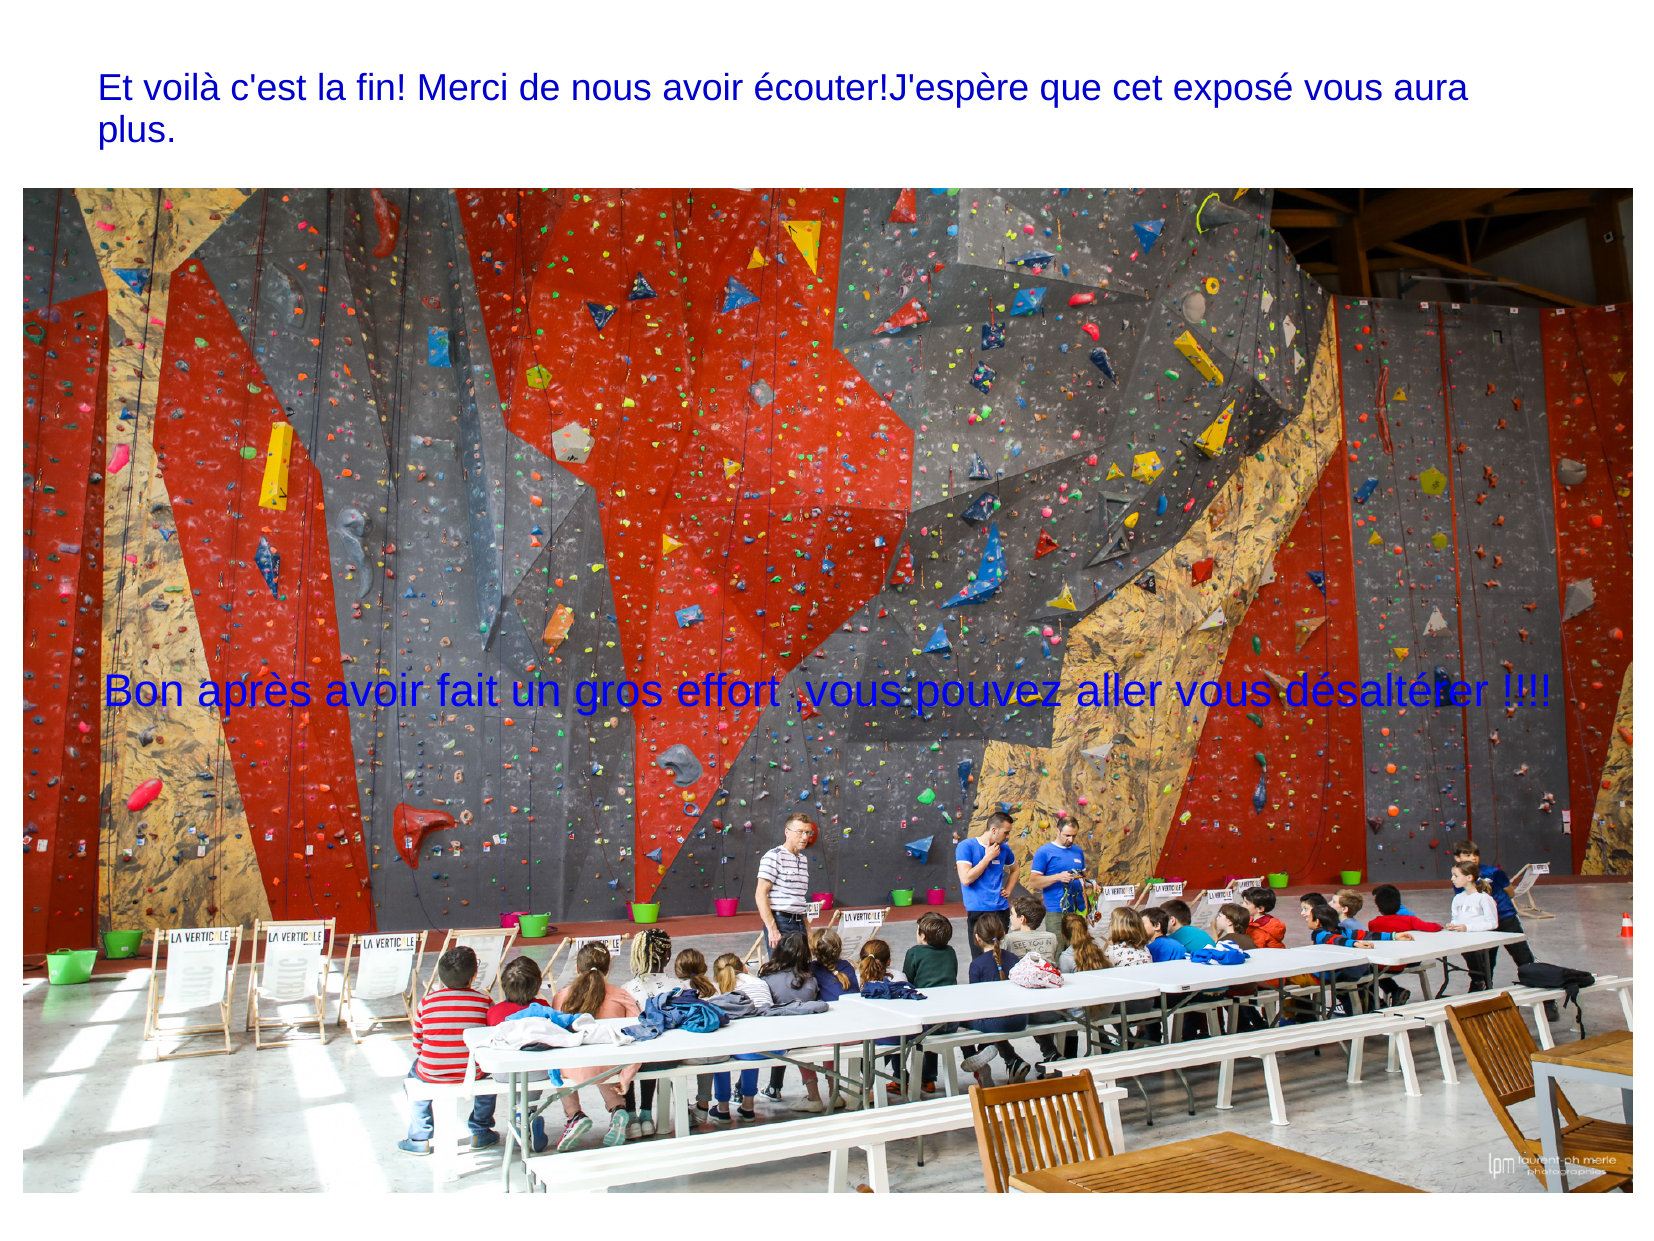

Et voilà c'est la fin! Merci de nous avoir écouter!J'espère que cet exposé vous aura plus.
Bon après avoir fait un gros effort ,vous pouvez aller vous désaltérer !!!!